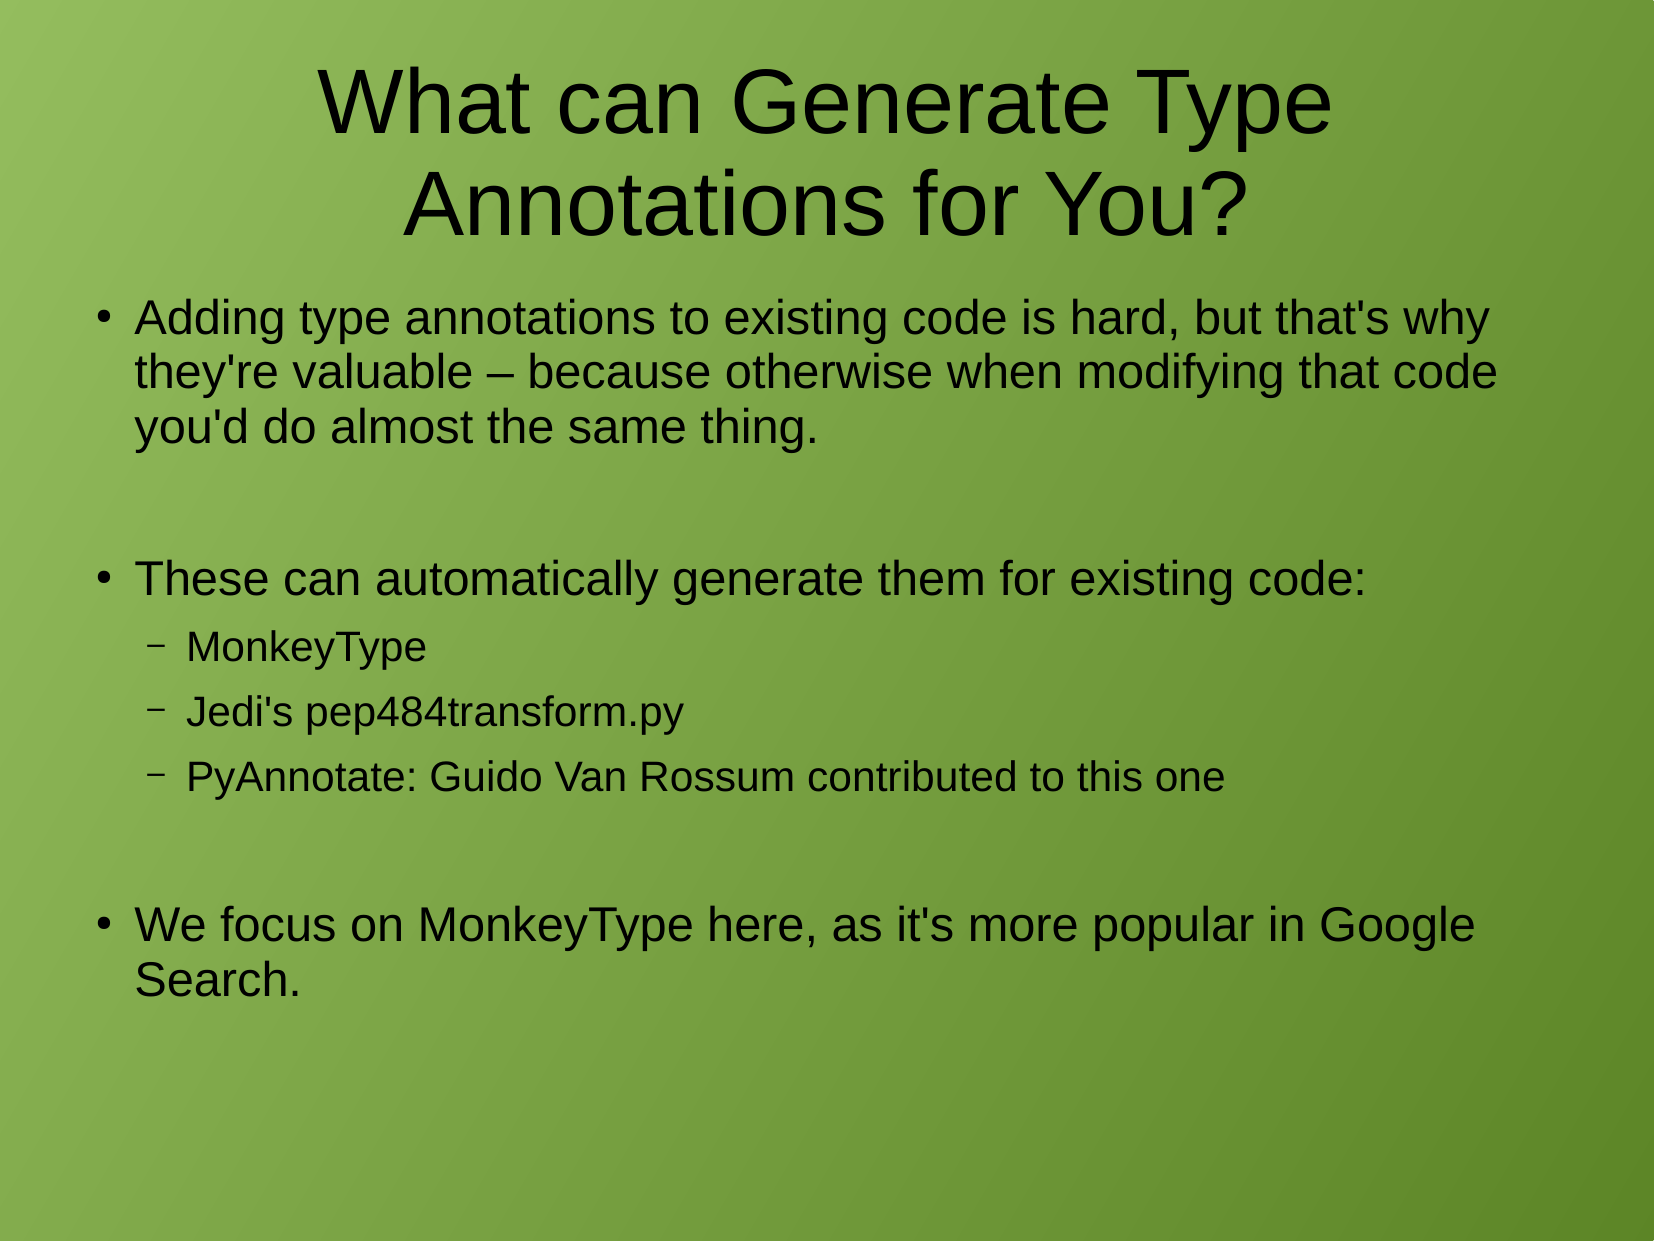

# What can Generate Type Annotations for You?
Adding type annotations to existing code is hard, but that's why they're valuable – because otherwise when modifying that code you'd do almost the same thing.
These can automatically generate them for existing code:
MonkeyType
Jedi's pep484transform.py
PyAnnotate: Guido Van Rossum contributed to this one
We focus on MonkeyType here, as it's more popular in Google Search.